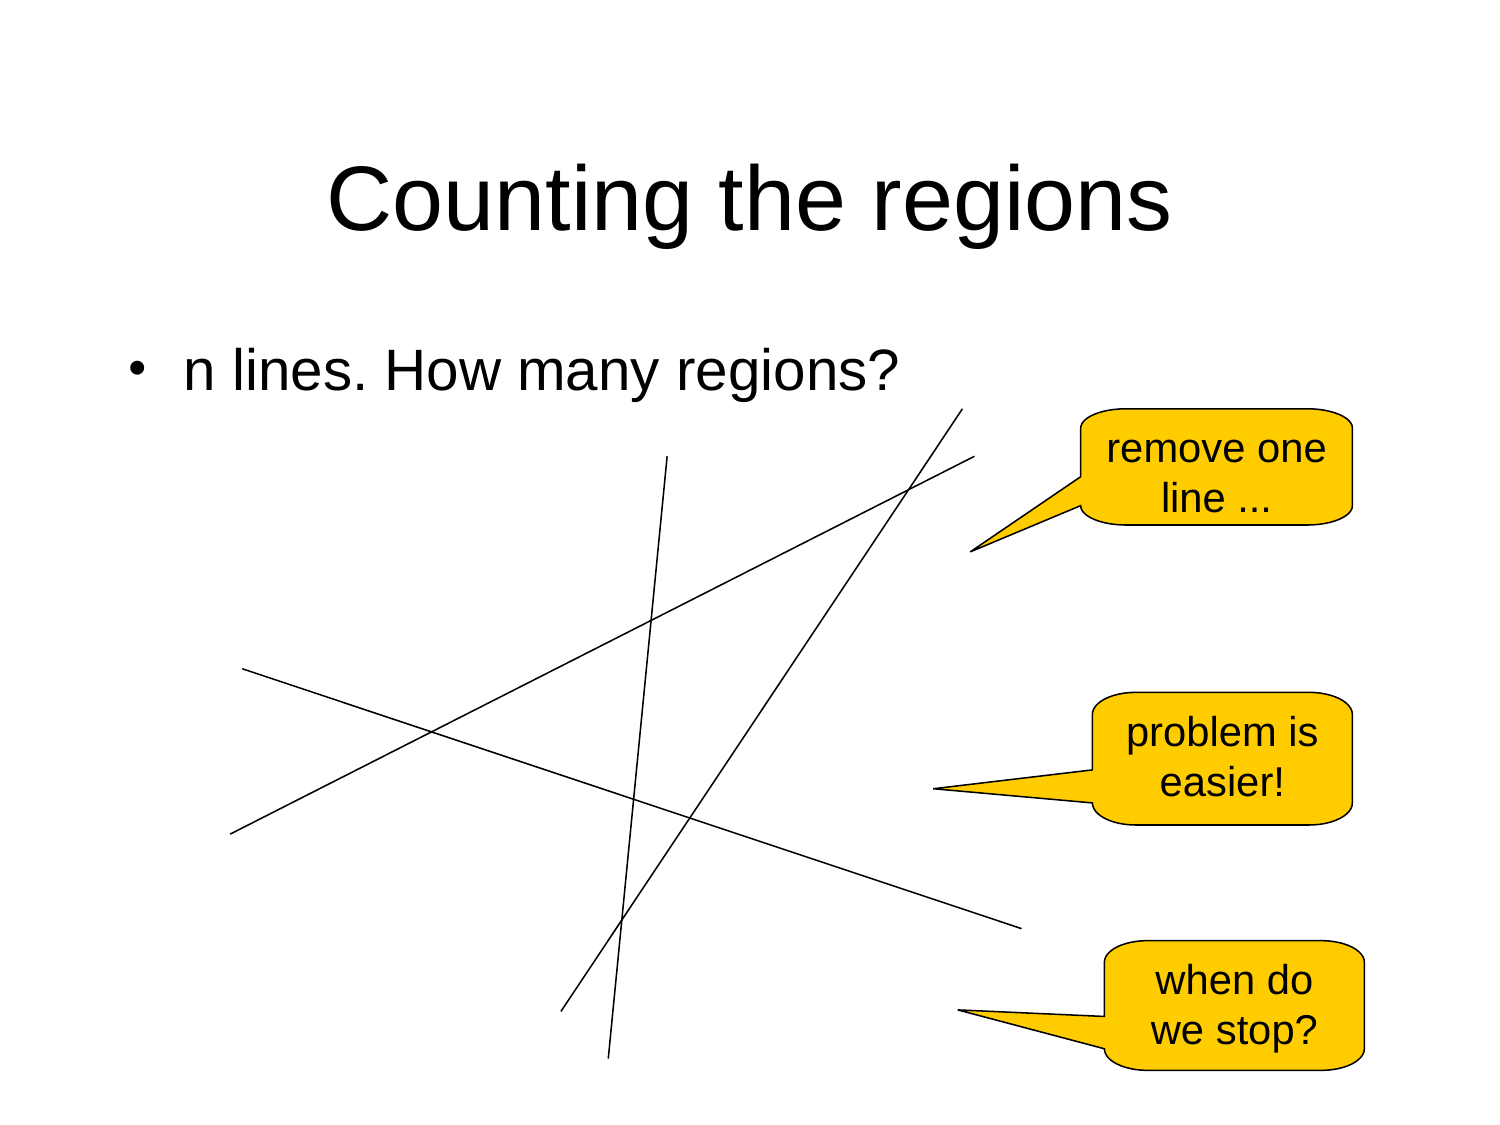

# Counting the regions
n lines. How many regions?
remove one line ...
problem is easier!
when do we stop?